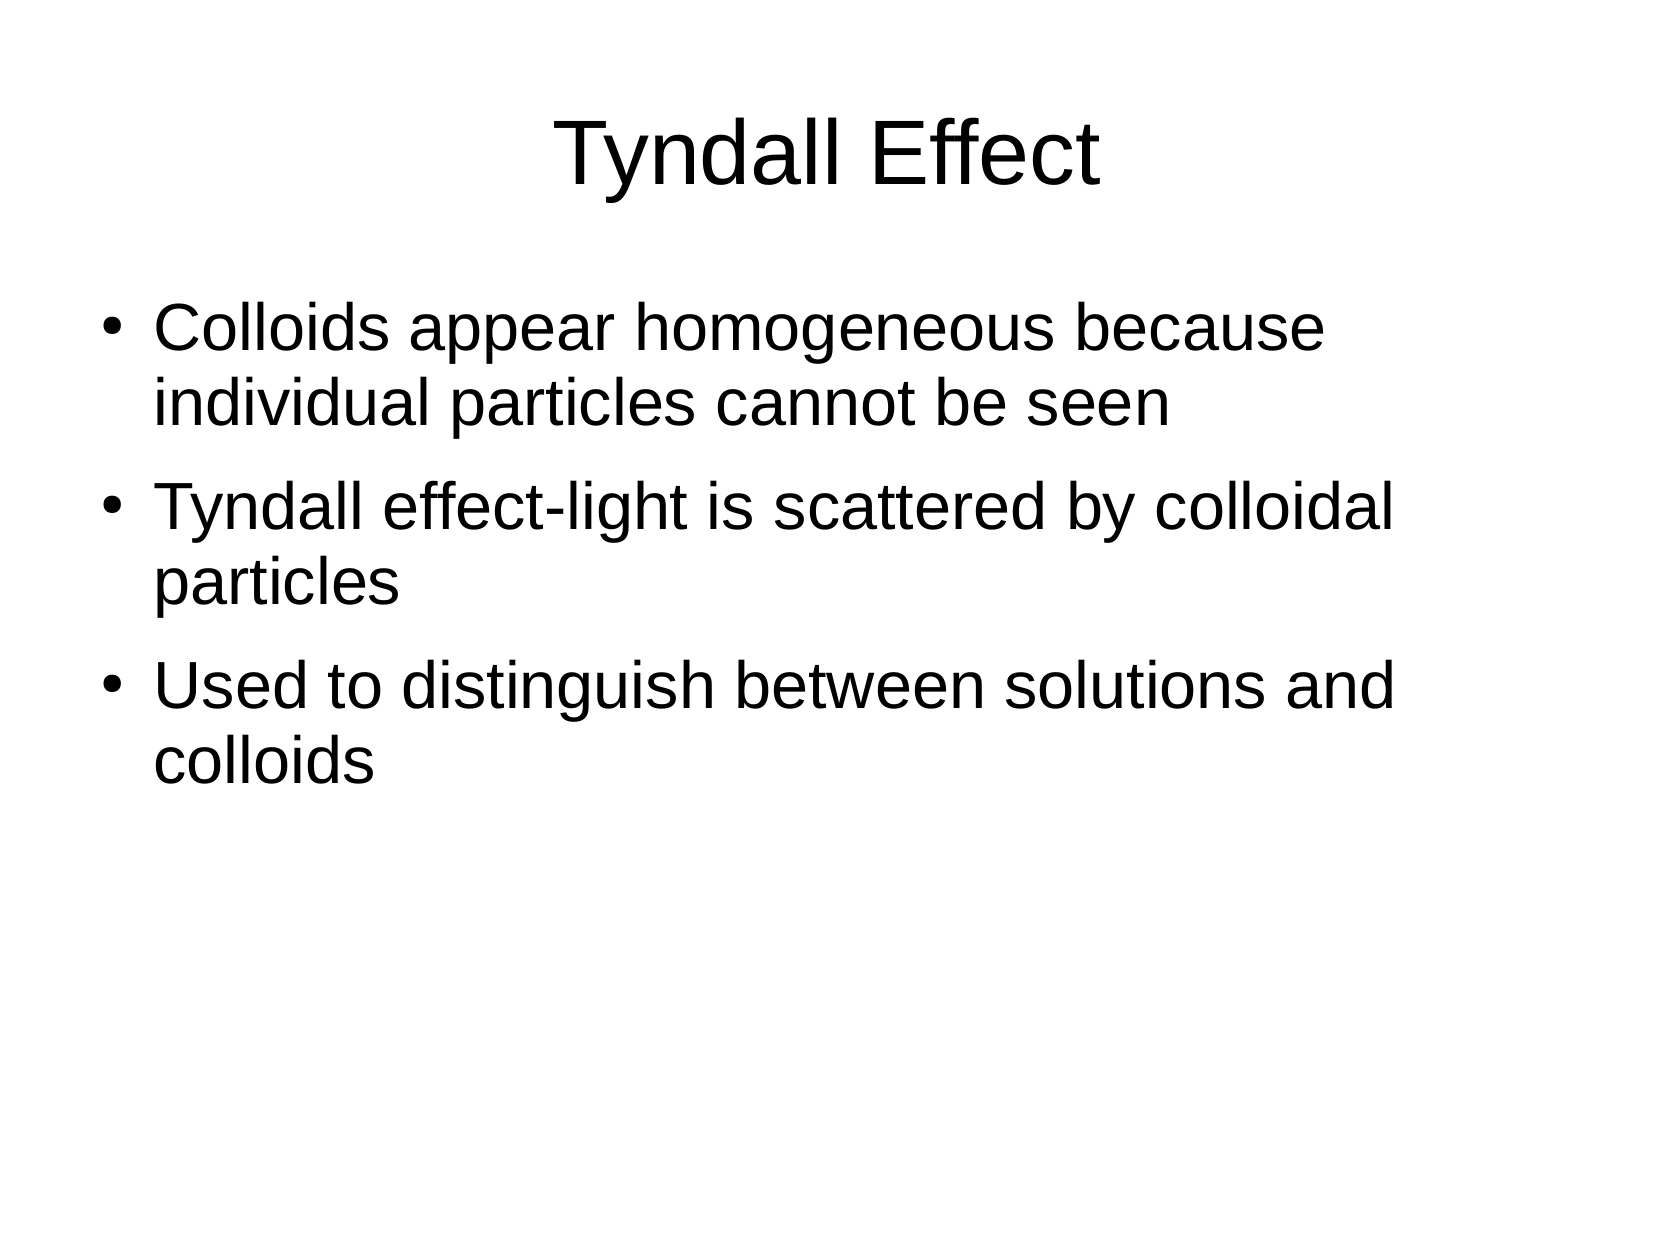

# Tyndall Effect
Colloids appear homogeneous because individual particles cannot be seen
Tyndall effect-light is scattered by colloidal particles
Used to distinguish between solutions and colloids